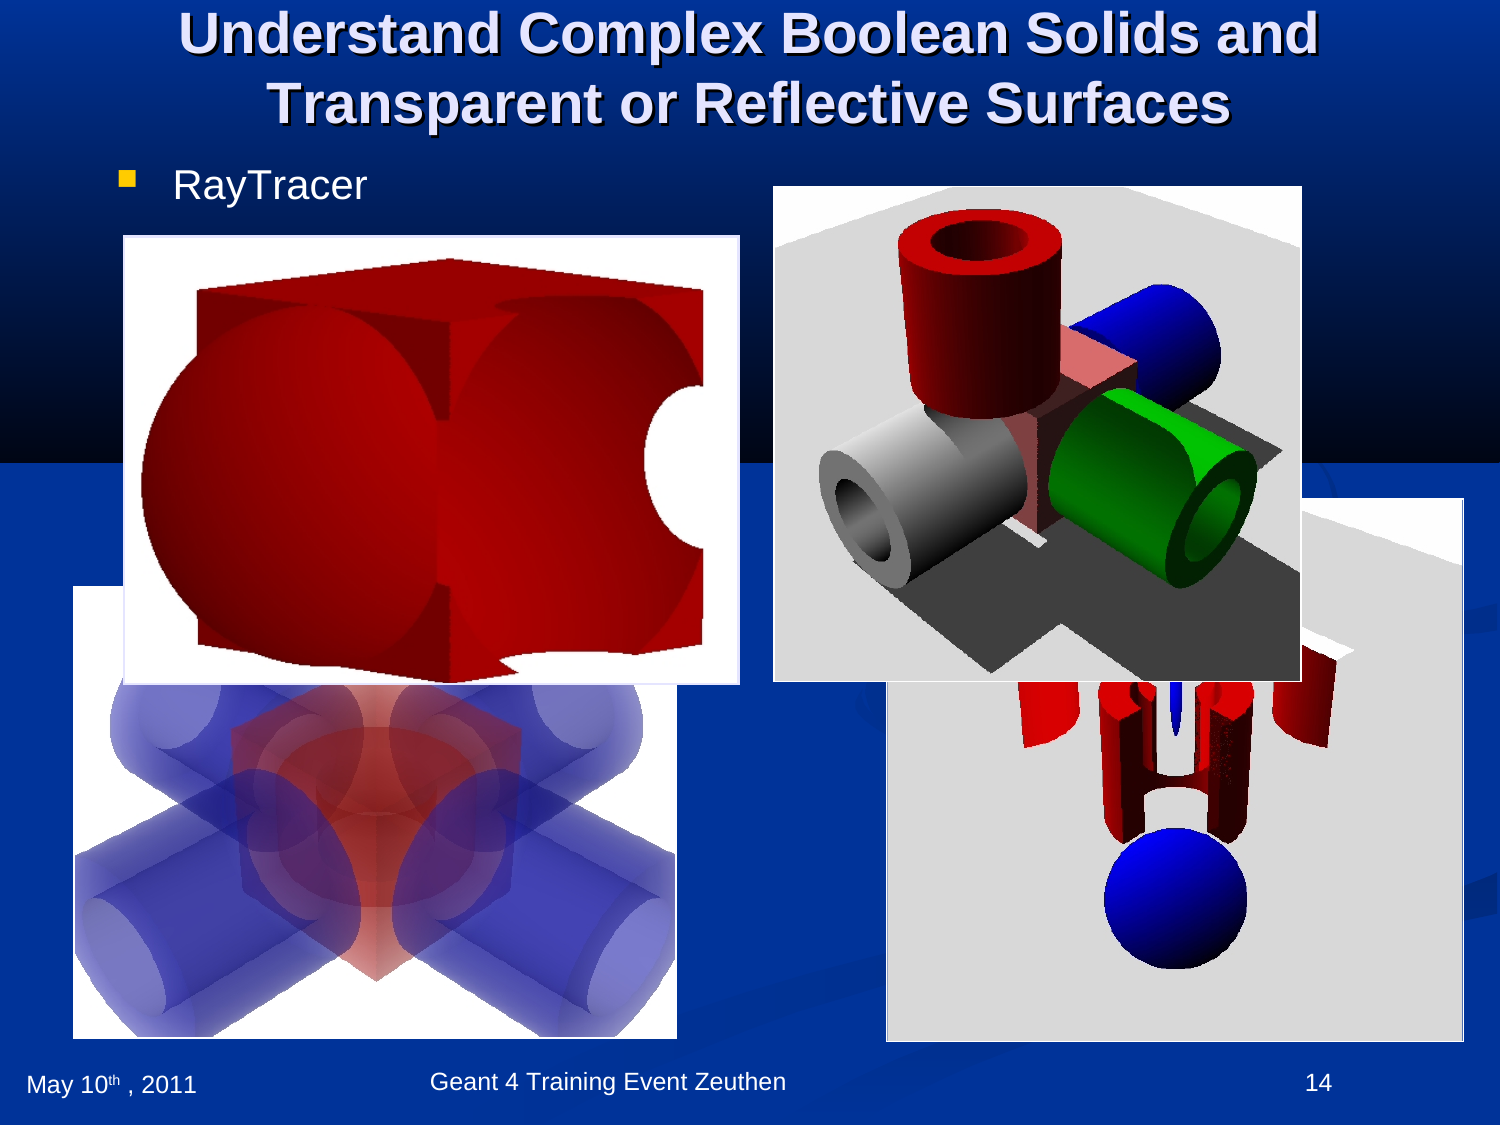

# Understand Complex Boolean Solids and Transparent or Reflective Surfaces
RayTracer
Introduction to Geant4 Visualization J. Perl
10 January 2011
14